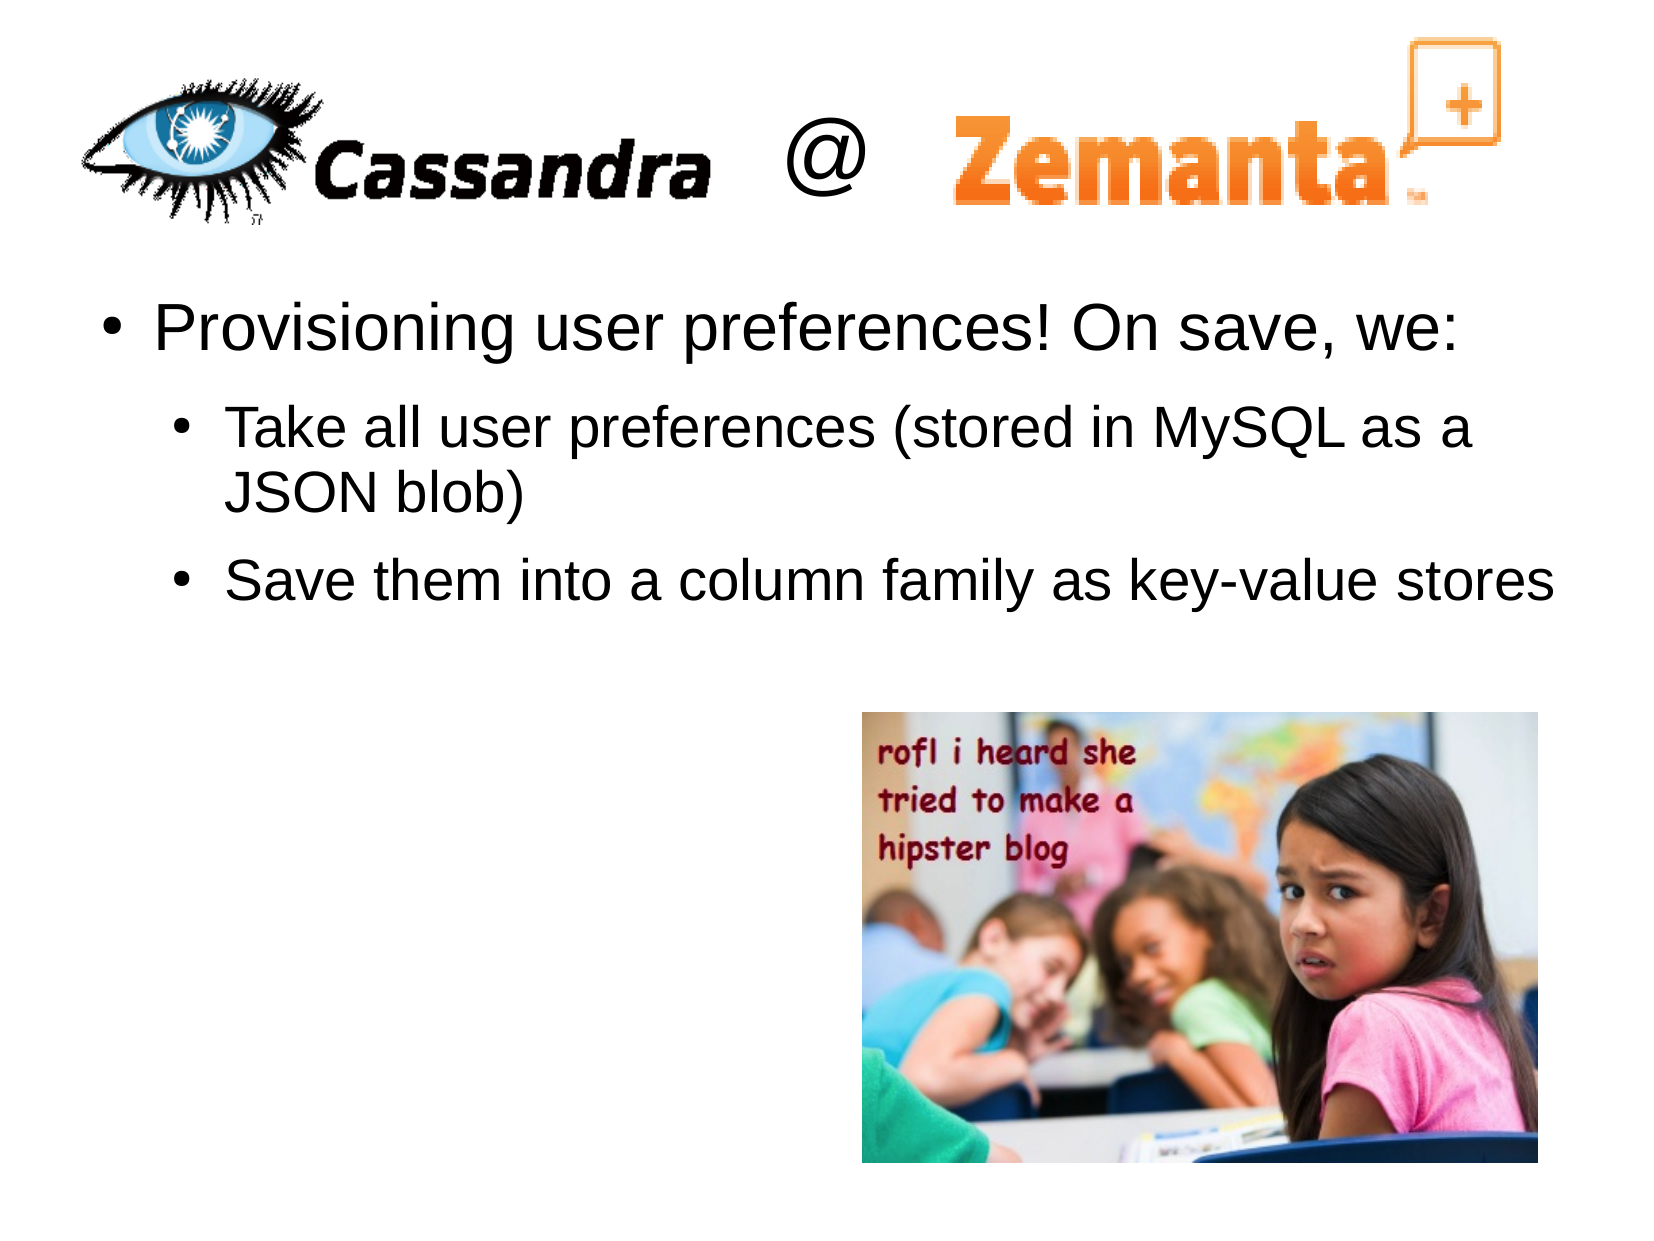

# @
Provisioning user preferences! On save, we:
Take all user preferences (stored in MySQL as a JSON blob)
Save them into a column family as key-value stores